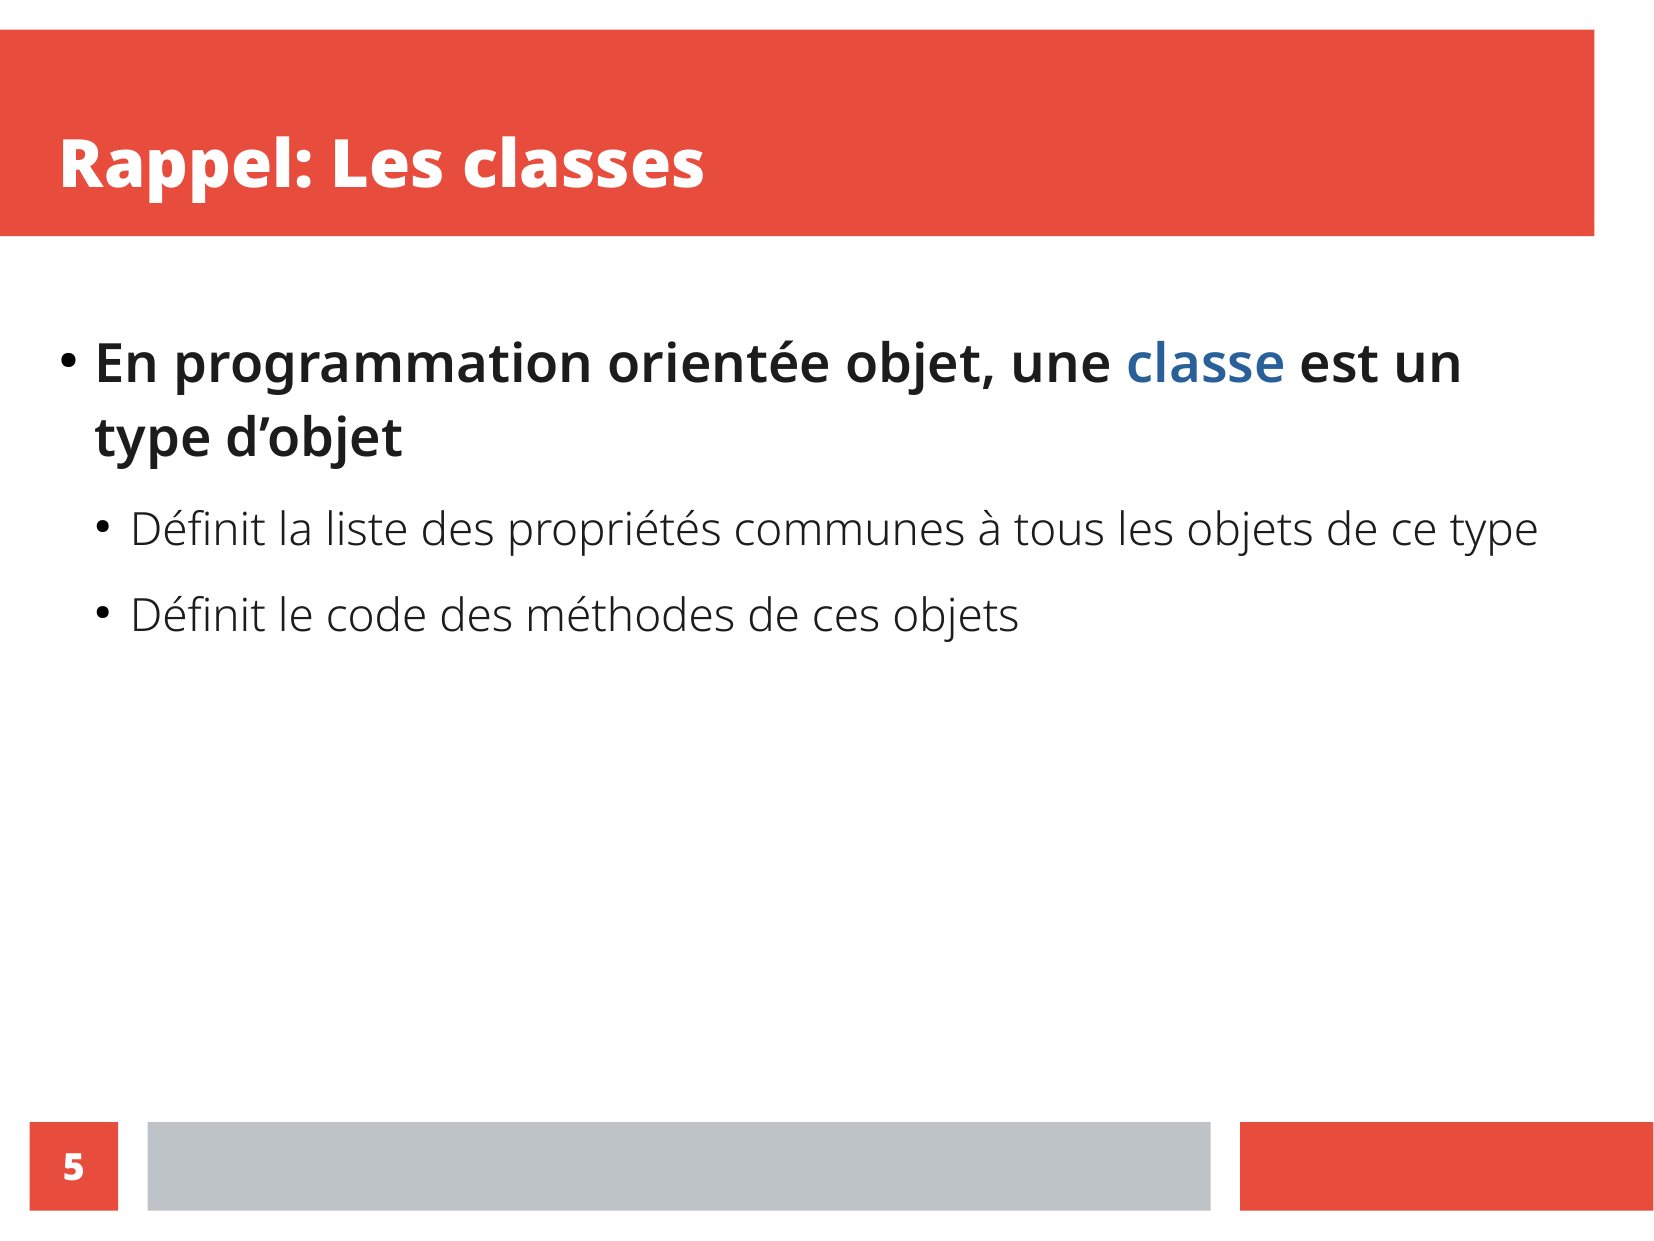

# Rappel: Les classes
En programmation orientée objet, une classe est un type d’objet
Définit la liste des propriétés communes à tous les objets de ce type
Définit le code des méthodes de ces objets
5